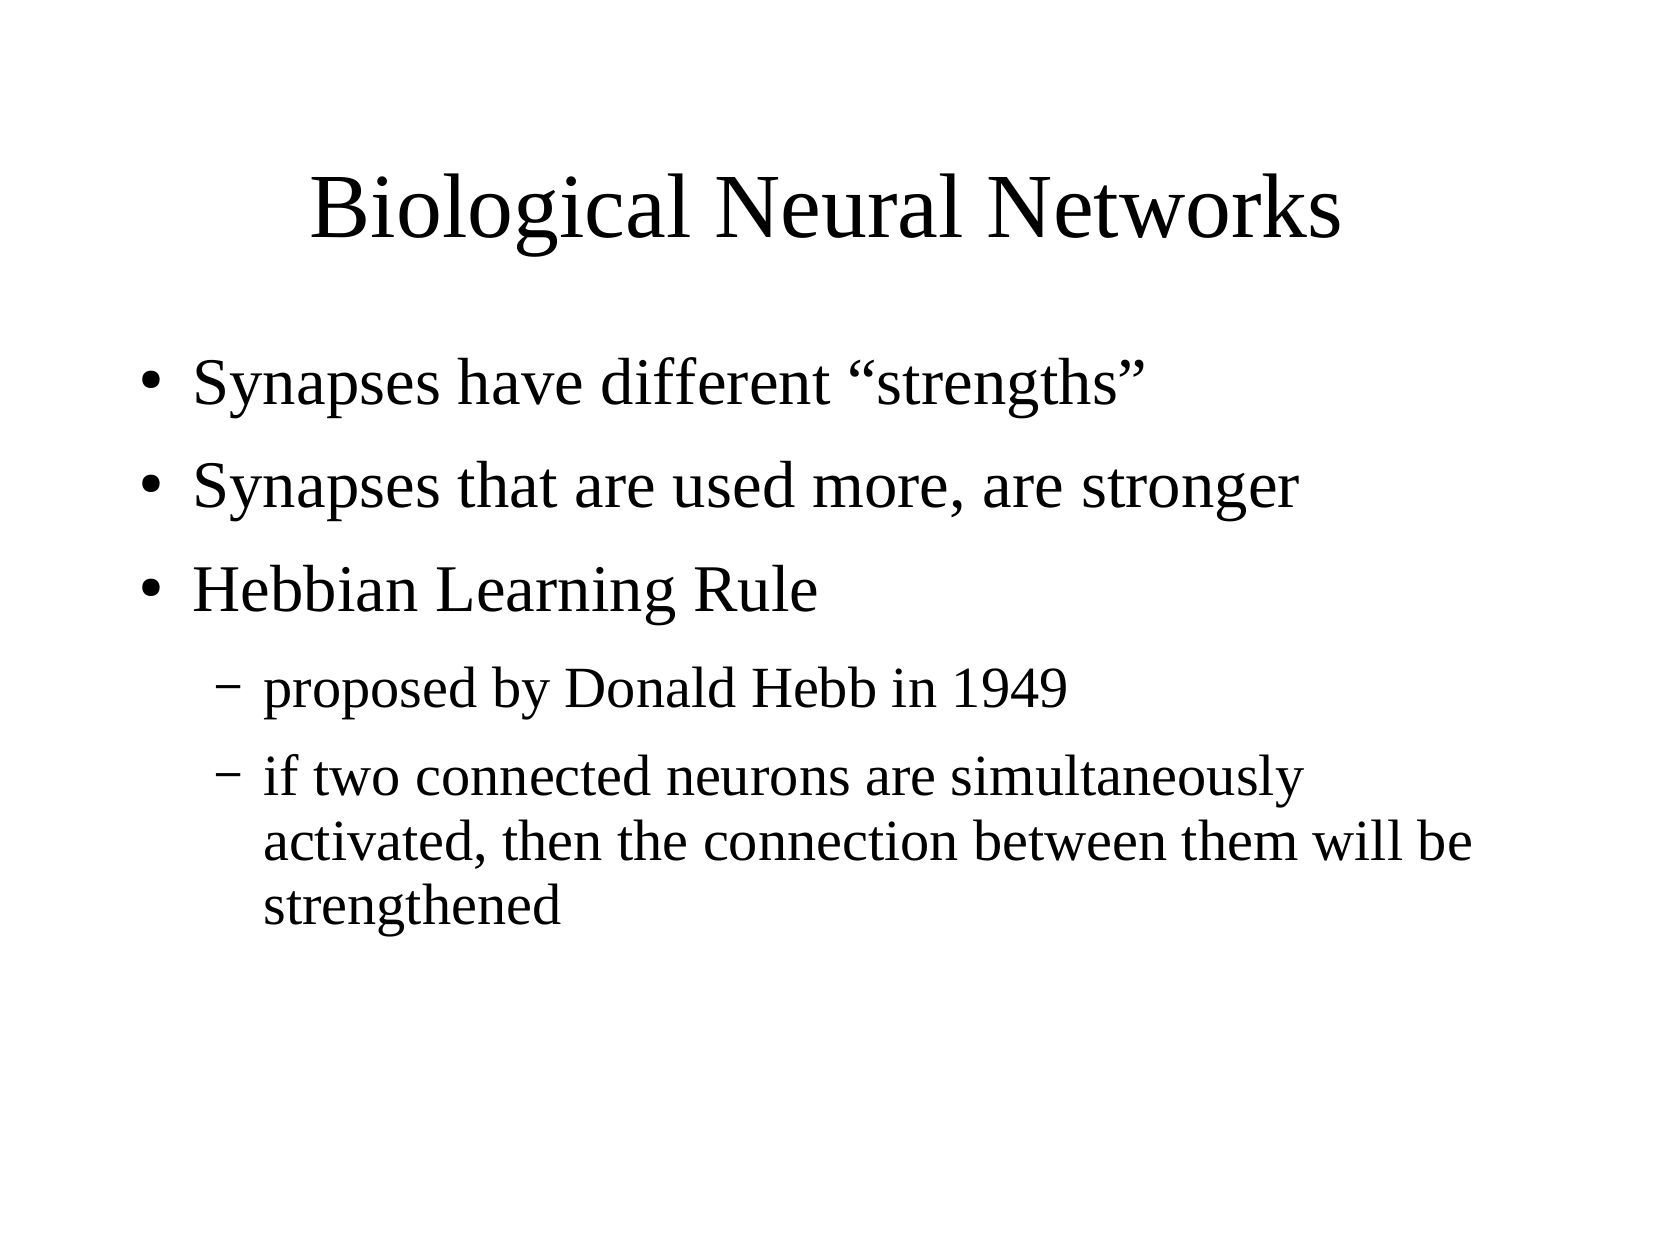

# Biological Neural Networks
Synapses have different “strengths”
Synapses that are used more, are stronger
Hebbian Learning Rule
proposed by Donald Hebb in 1949
if two connected neurons are simultaneously activated, then the connection between them will be strengthened